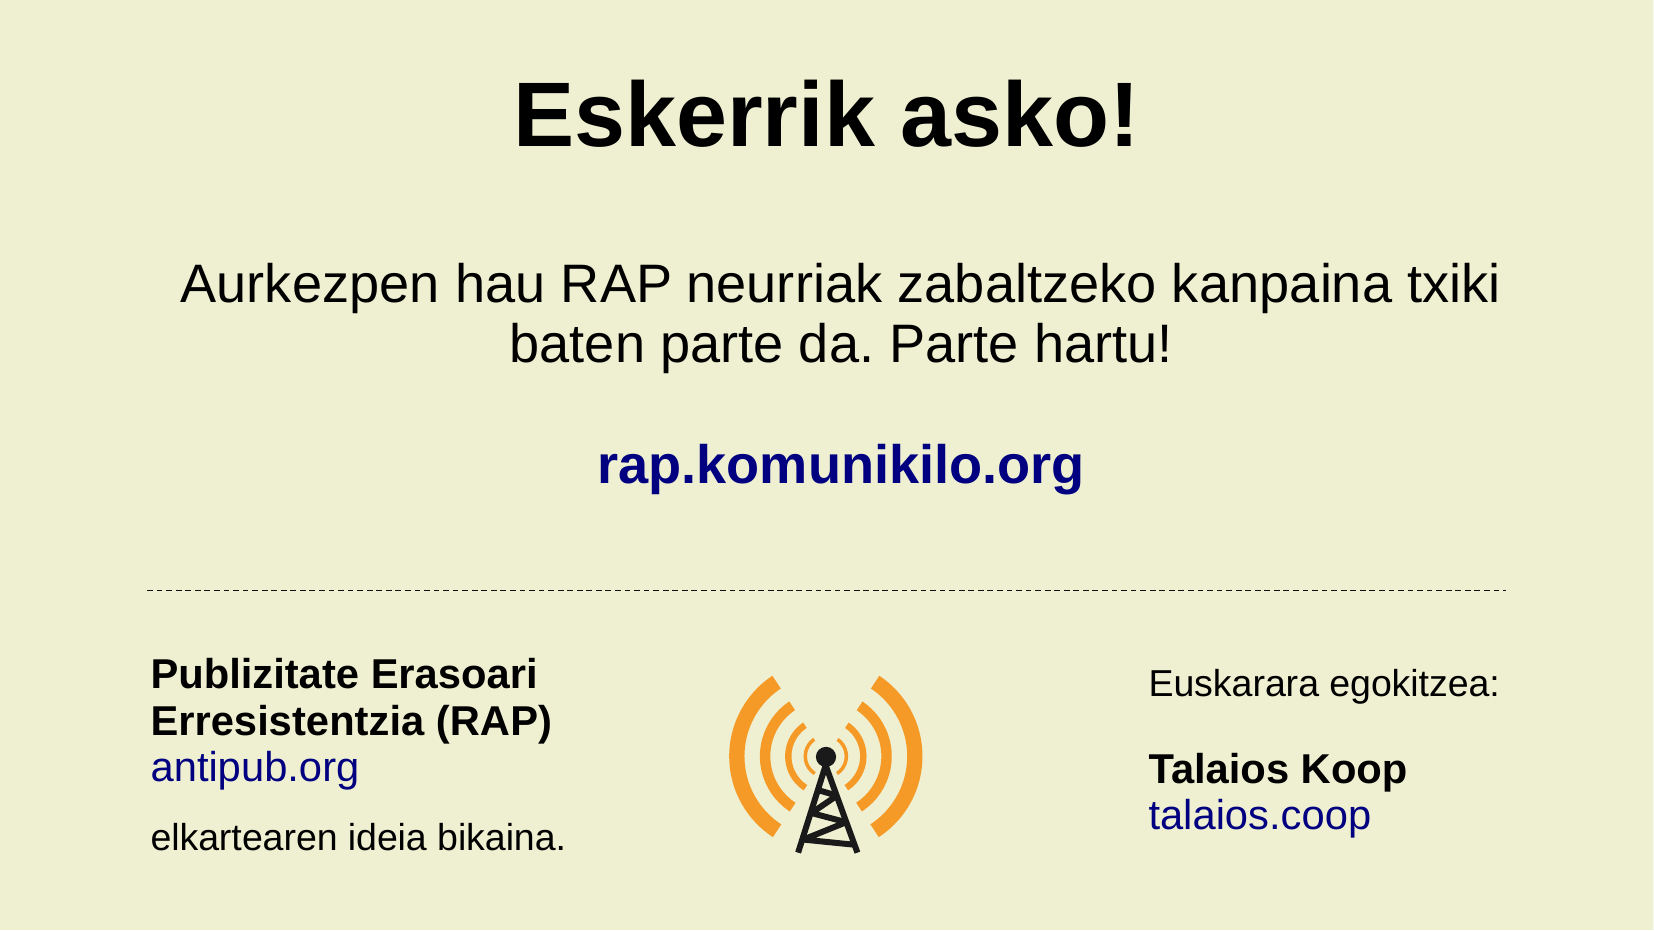

# Eskerrik asko!
Aurkezpen hau RAP neurriak zabaltzeko kanpaina txiki baten parte da. Parte hartu!
rap.komunikilo.org
Publizitate Erasoari Erresistentzia (RAP)
antipub.org
Euskarara egokitzea:
Talaios Koop
talaios.coop
elkartearen ideia bikaina.